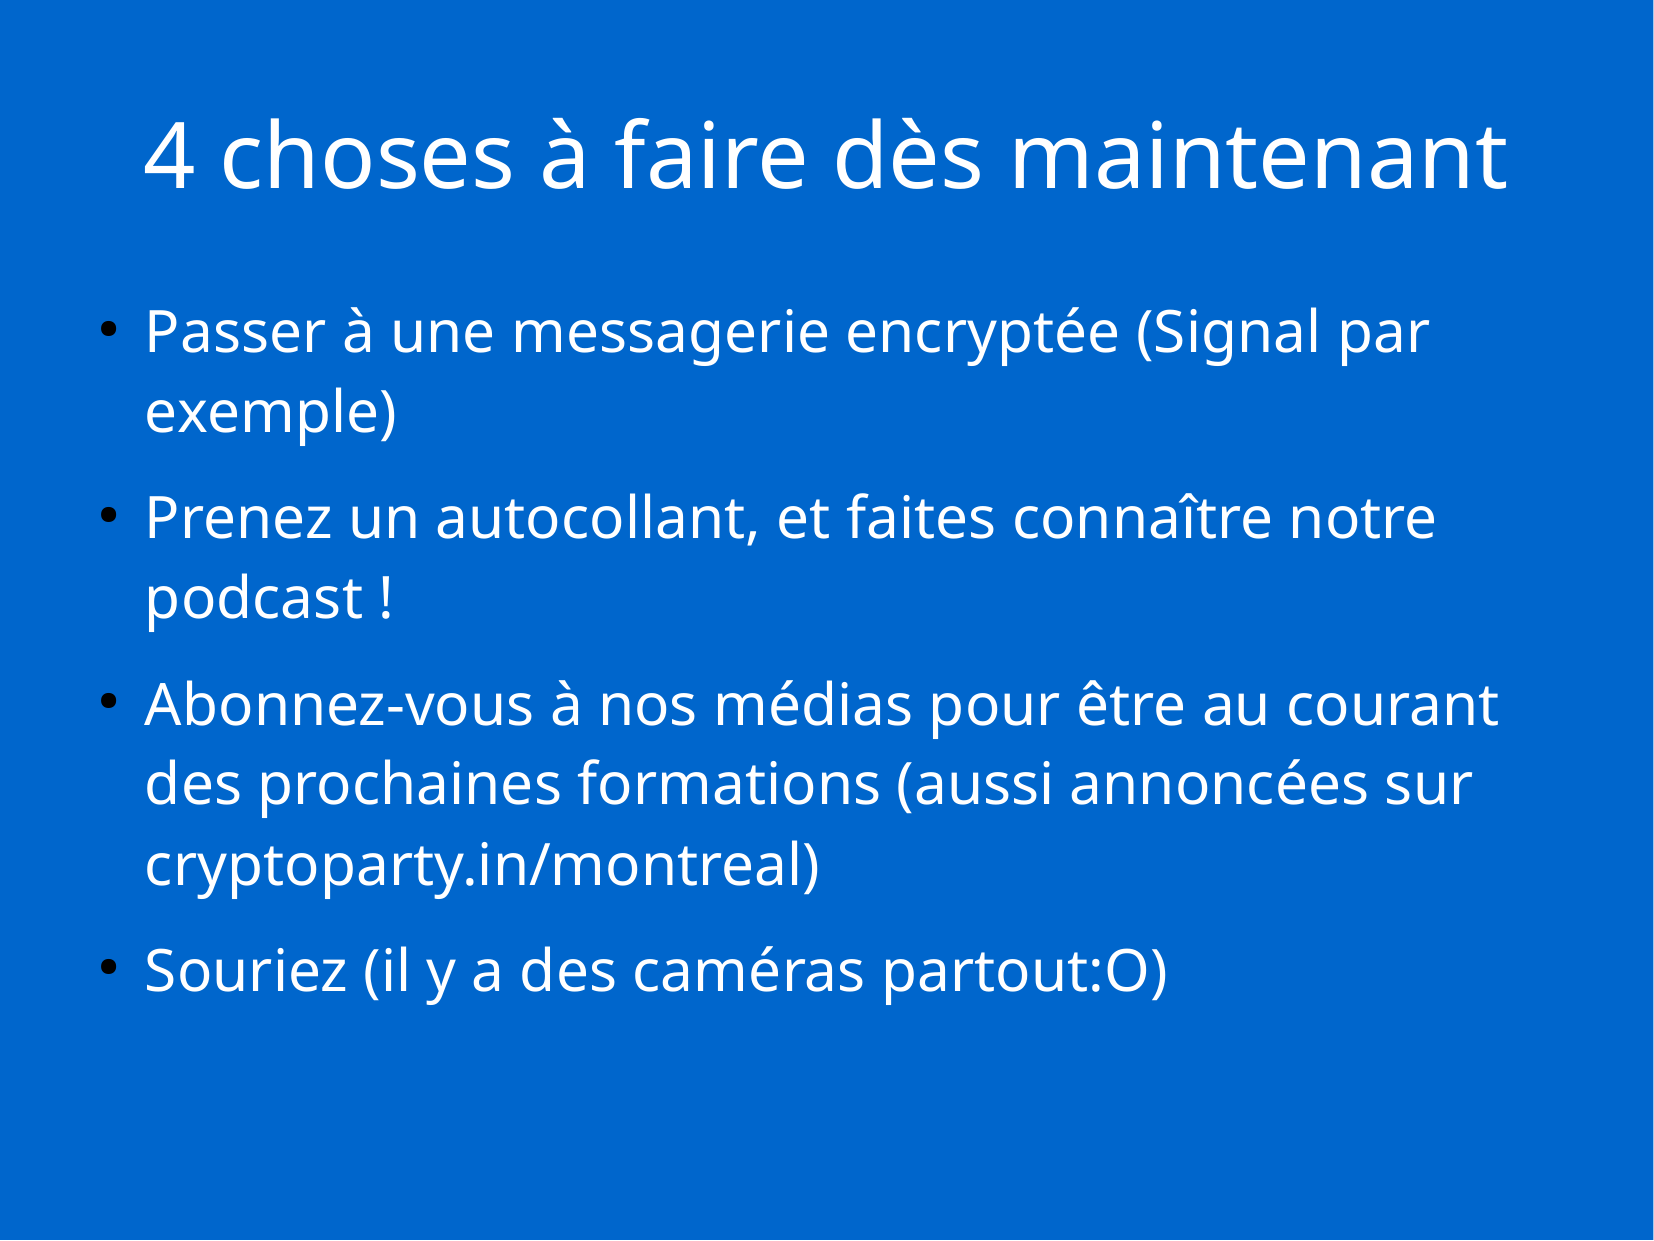

# 4 choses à faire dès maintenant
Passer à une messagerie encryptée (Signal par exemple)
Prenez un autocollant, et faites connaître notre podcast !
Abonnez-vous à nos médias pour être au courant des prochaines formations (aussi annoncées sur cryptoparty.in/montreal)
Souriez (il y a des caméras partout:O)